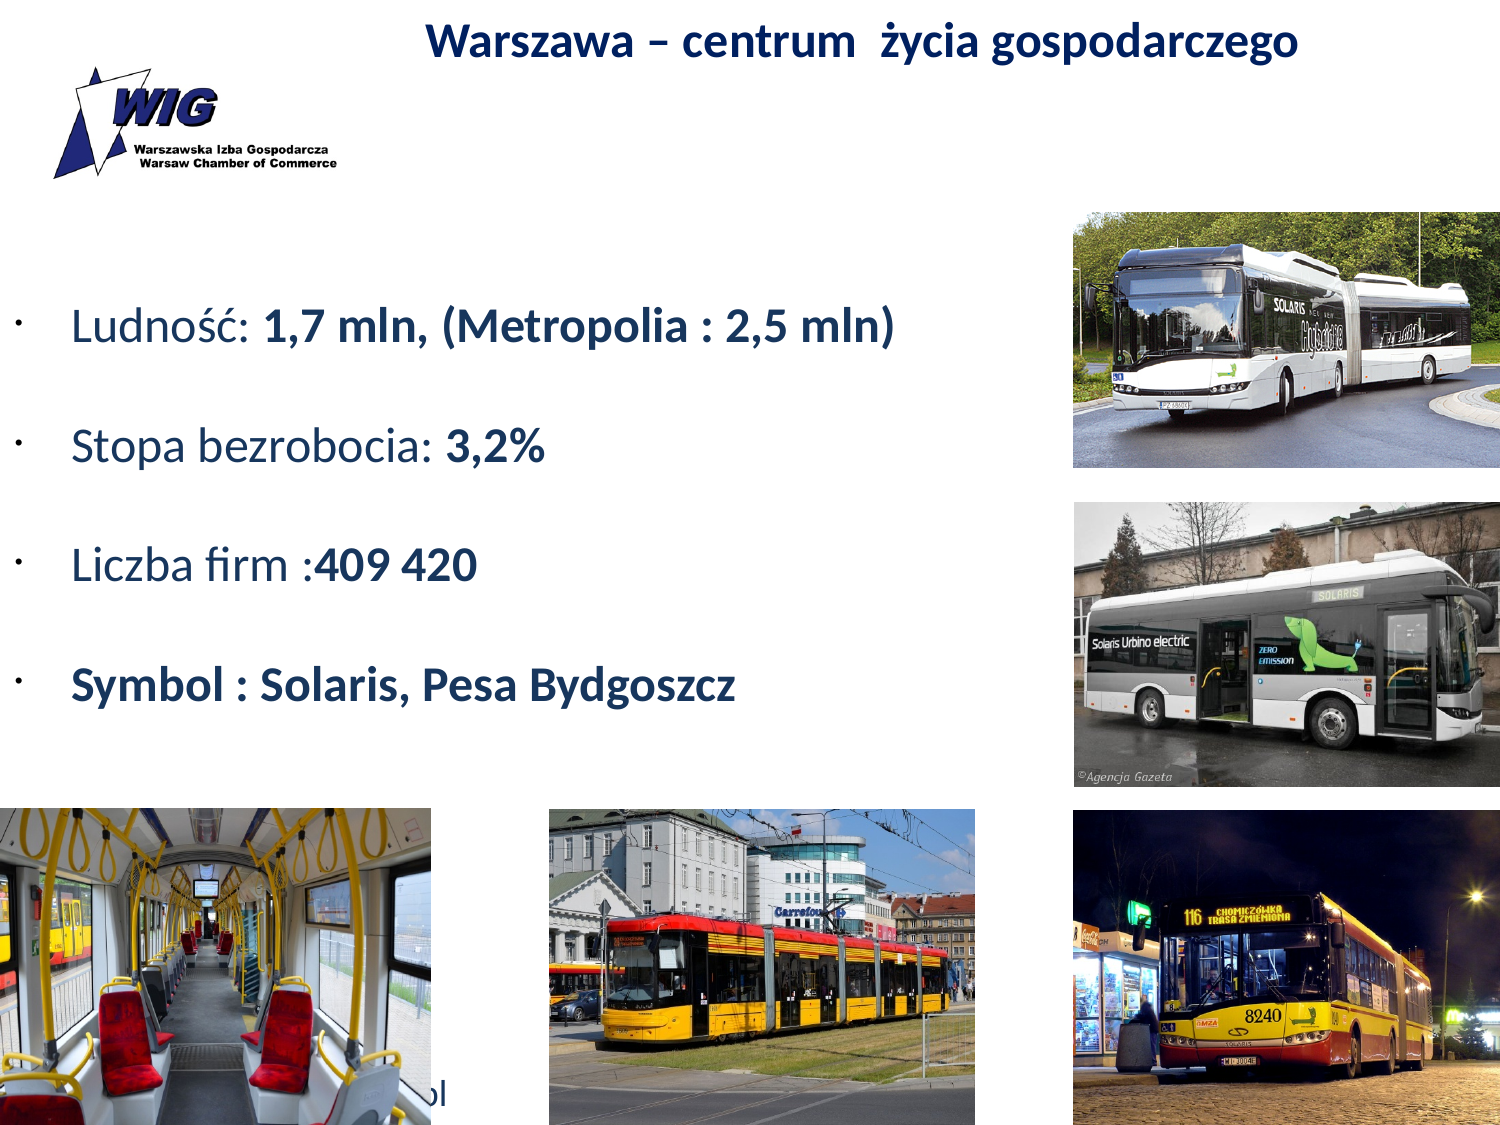

# Warszawa – centrum życia gospodarczego
Ludność: 1,7 mln, (Metropolia : 2,5 mln)
Stopa bezrobocia: 3,2%
Liczba firm :409 420
Symbol : Solaris, Pesa Bydgoszcz
Źródło: warszawa.stat.gov.pl